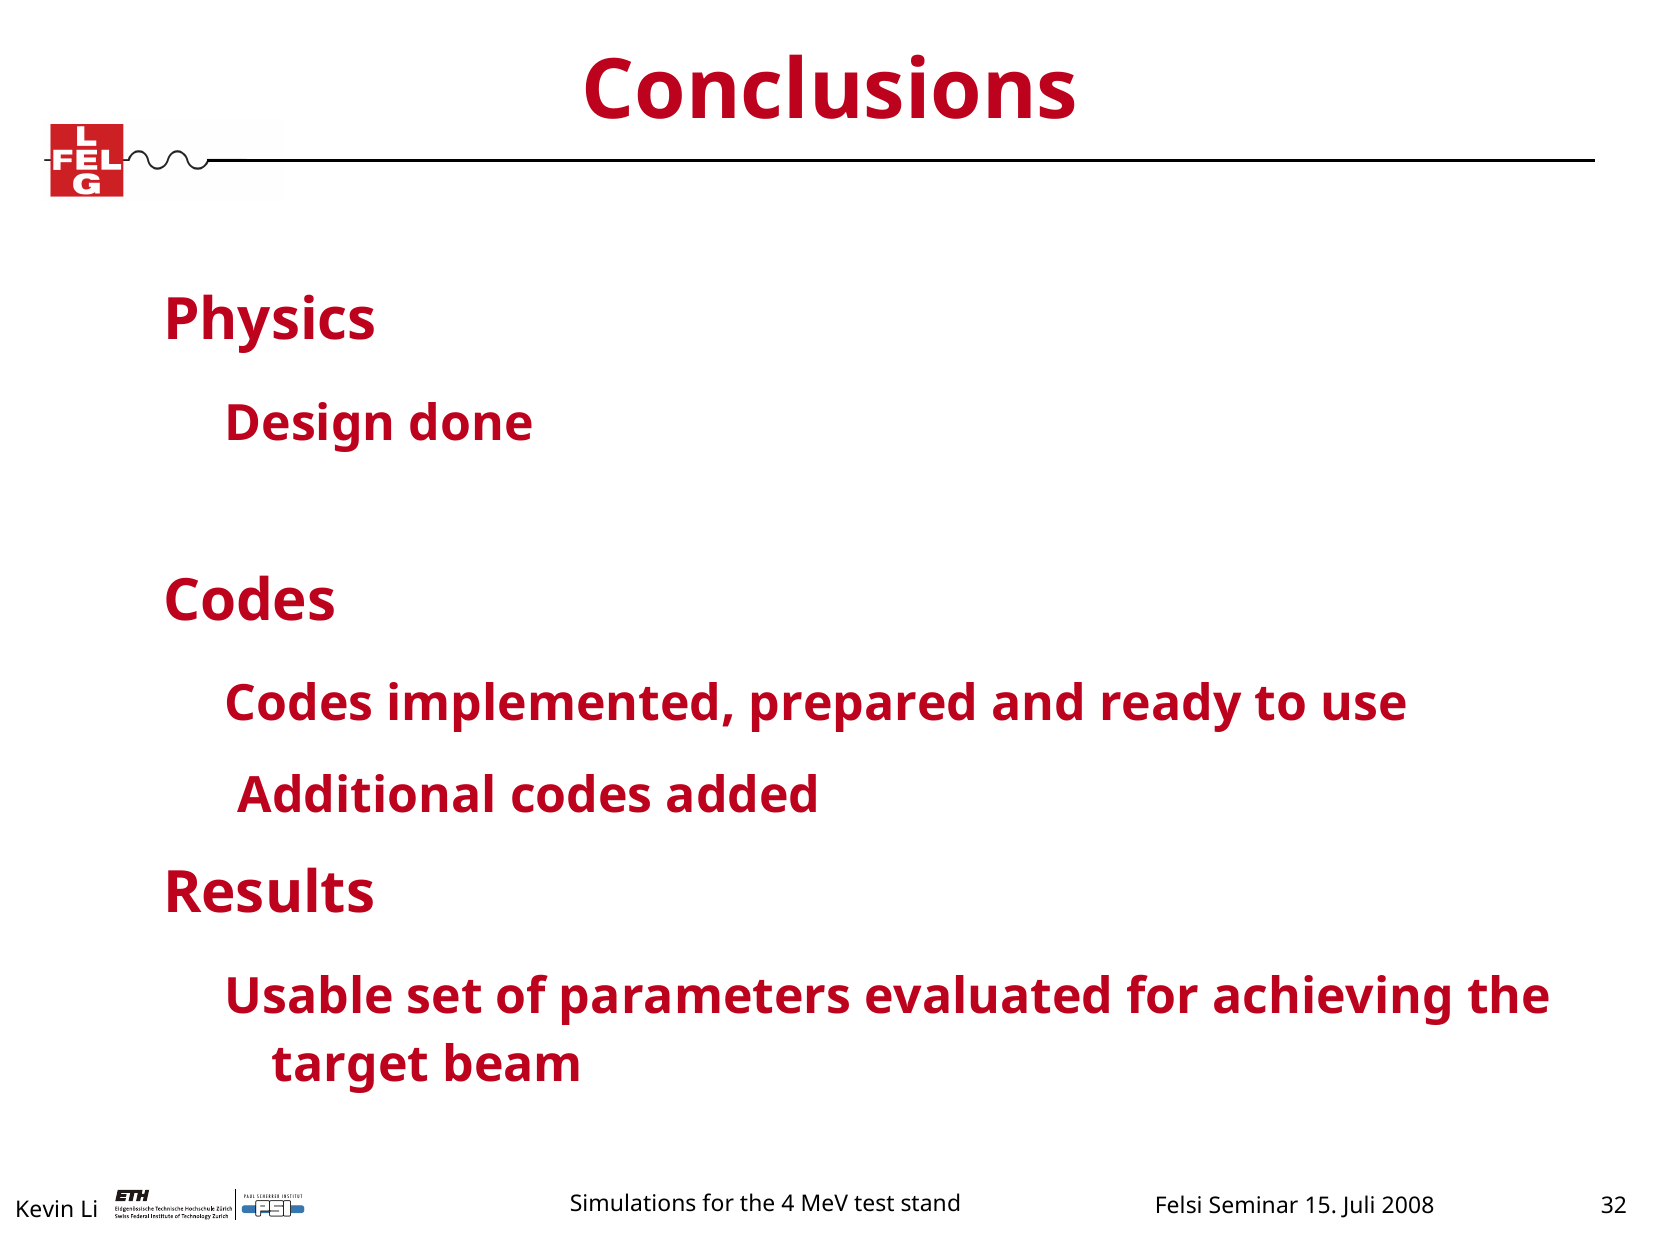

# Conclusions
 Physics
Design done
 Codes
Codes implemented, prepared and ready to use
 Additional codes added
 Results
Usable set of parameters evaluated for achieving the target beam